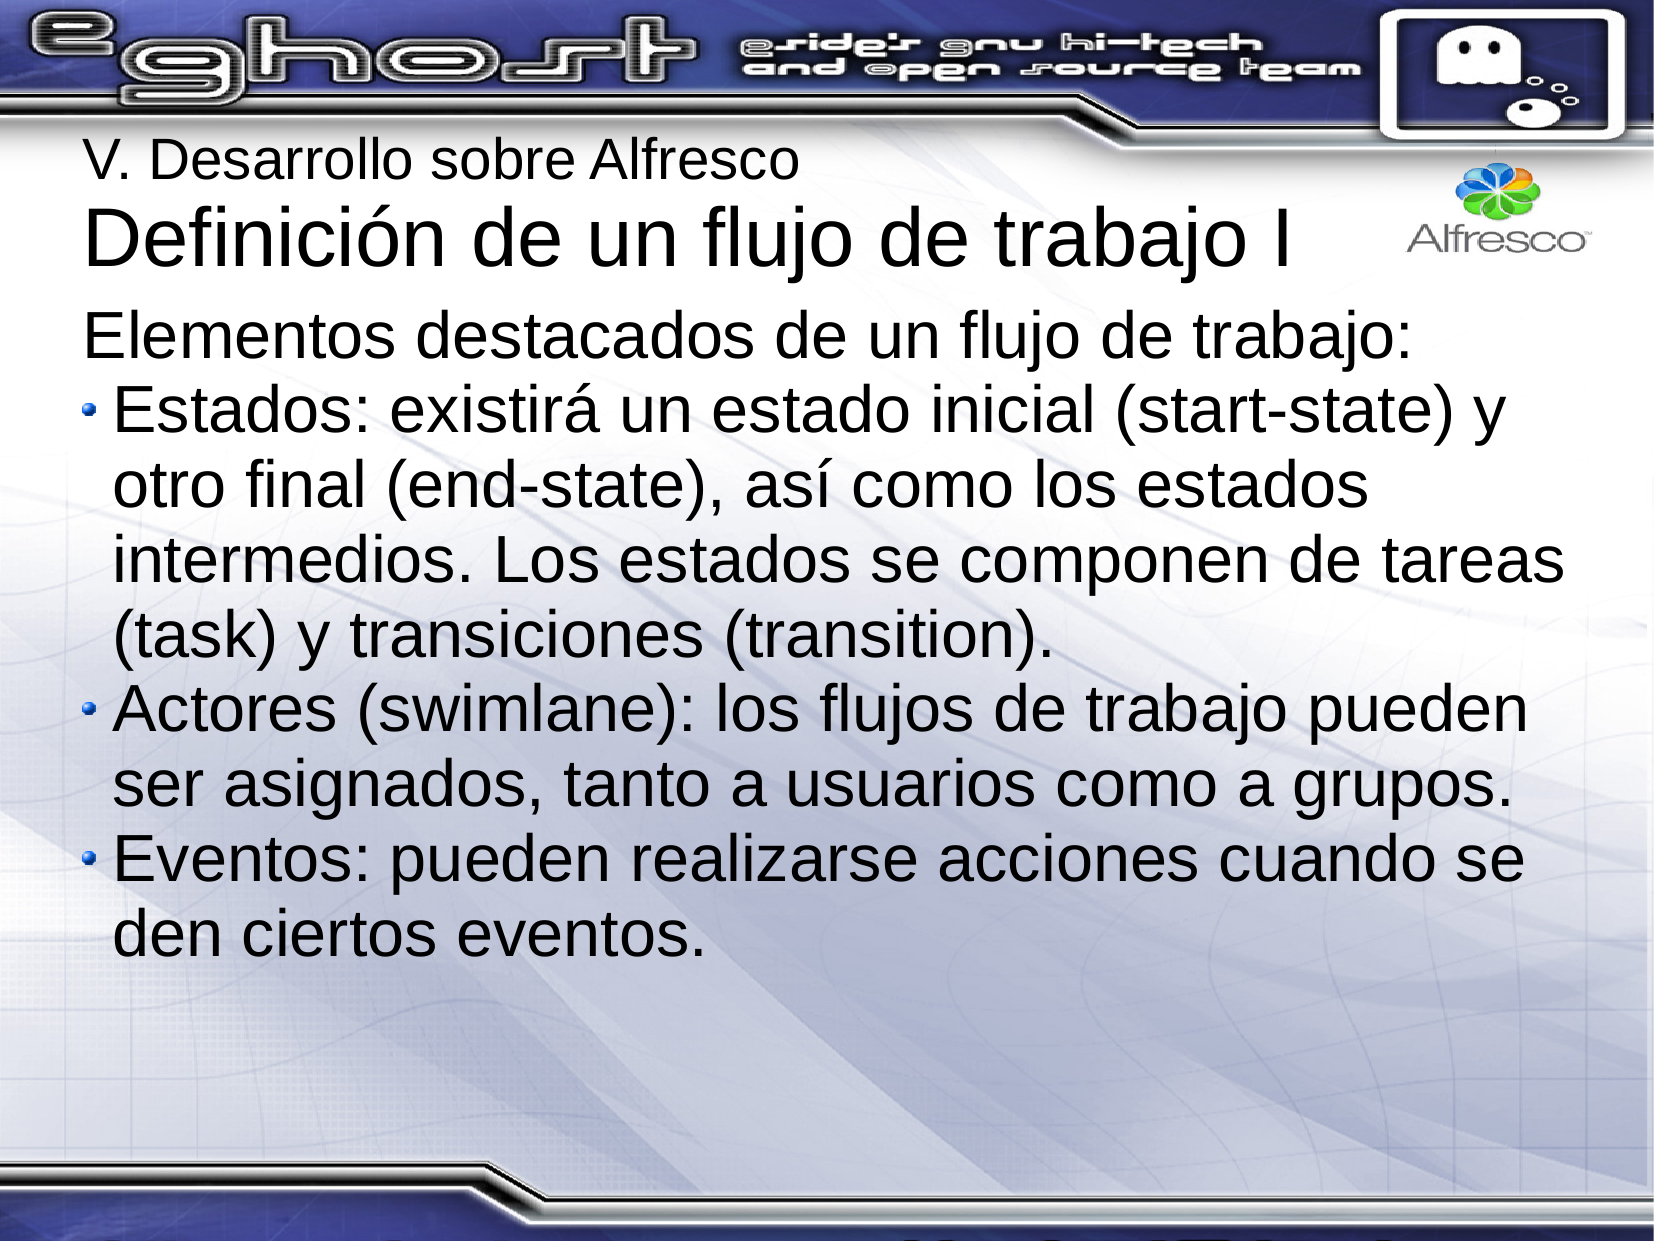

# V. Desarrollo sobre Alfresco Definición de un flujo de trabajo I
Elementos destacados de un flujo de trabajo:
Estados: existirá un estado inicial (start-state) y otro final (end-state), así como los estados intermedios. Los estados se componen de tareas (task) y transiciones (transition).
Actores (swimlane): los flujos de trabajo pueden ser asignados, tanto a usuarios como a grupos.
Eventos: pueden realizarse acciones cuando se den ciertos eventos.